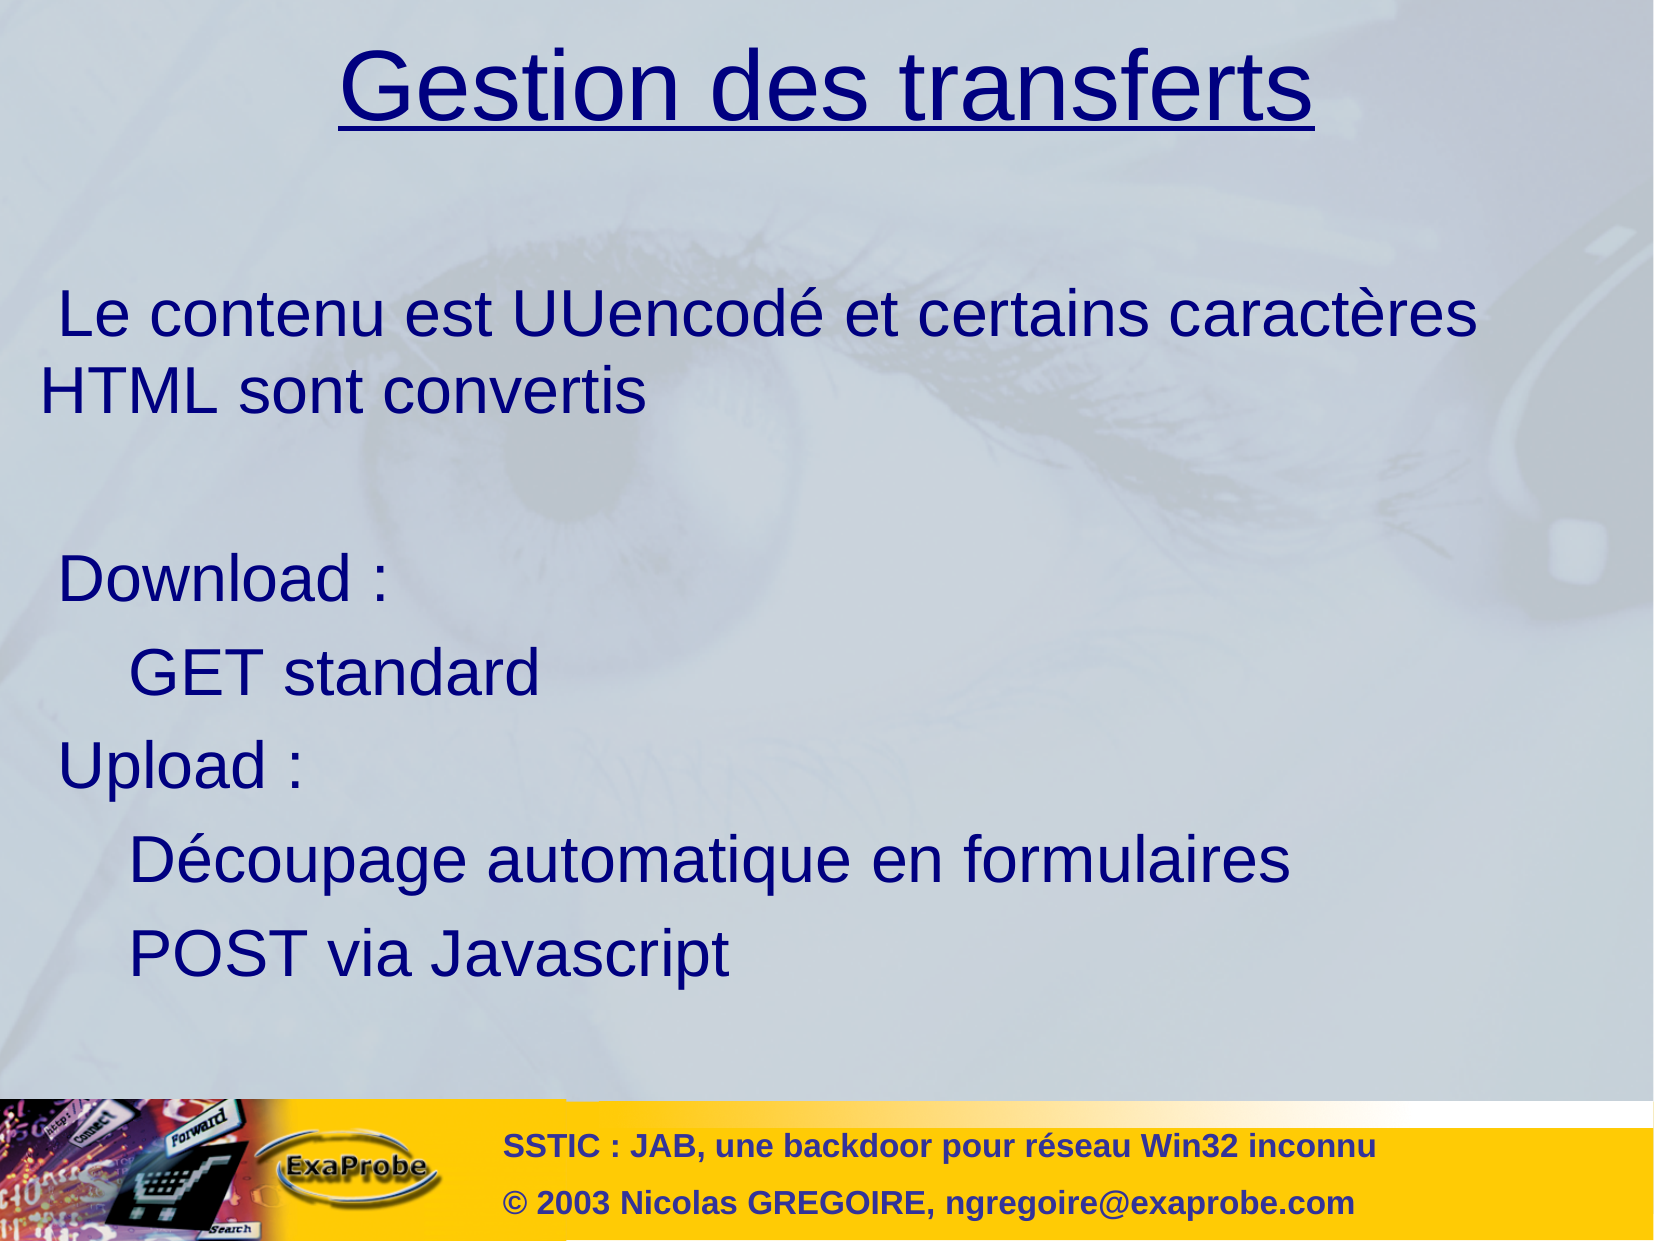

# Gestion des transferts
 Le contenu est UUencodé et certains caractères HTML sont convertis
 Download :
 GET standard
 Upload :
 Découpage automatique en formulaires
 POST via Javascript